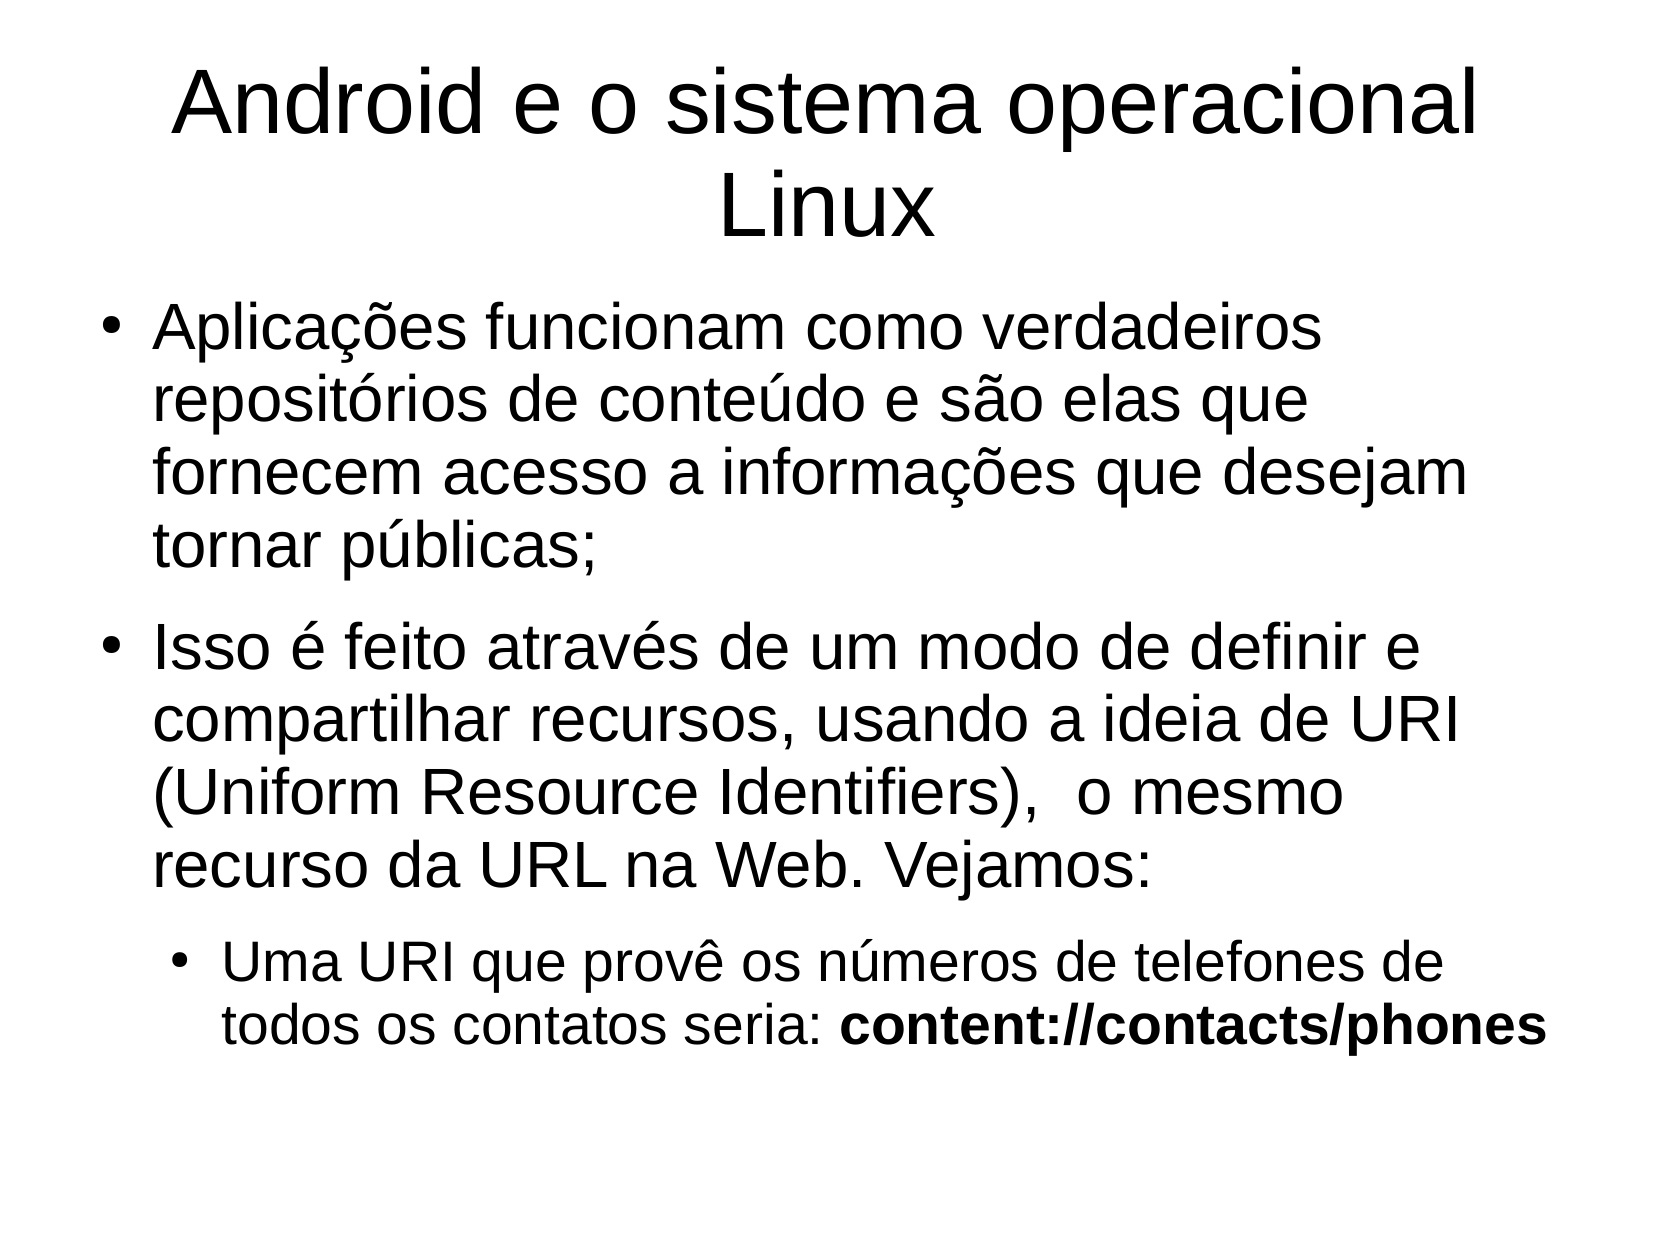

# Android e o sistema operacional Linux
Aplicações funcionam como verdadeiros repositórios de conteúdo e são elas que fornecem acesso a informações que desejam tornar públicas;
Isso é feito através de um modo de definir e compartilhar recursos, usando a ideia de URI (Uniform Resource Identifiers), o mesmo recurso da URL na Web. Vejamos:
Uma URI que provê os números de telefones de todos os contatos seria: content://contacts/phones